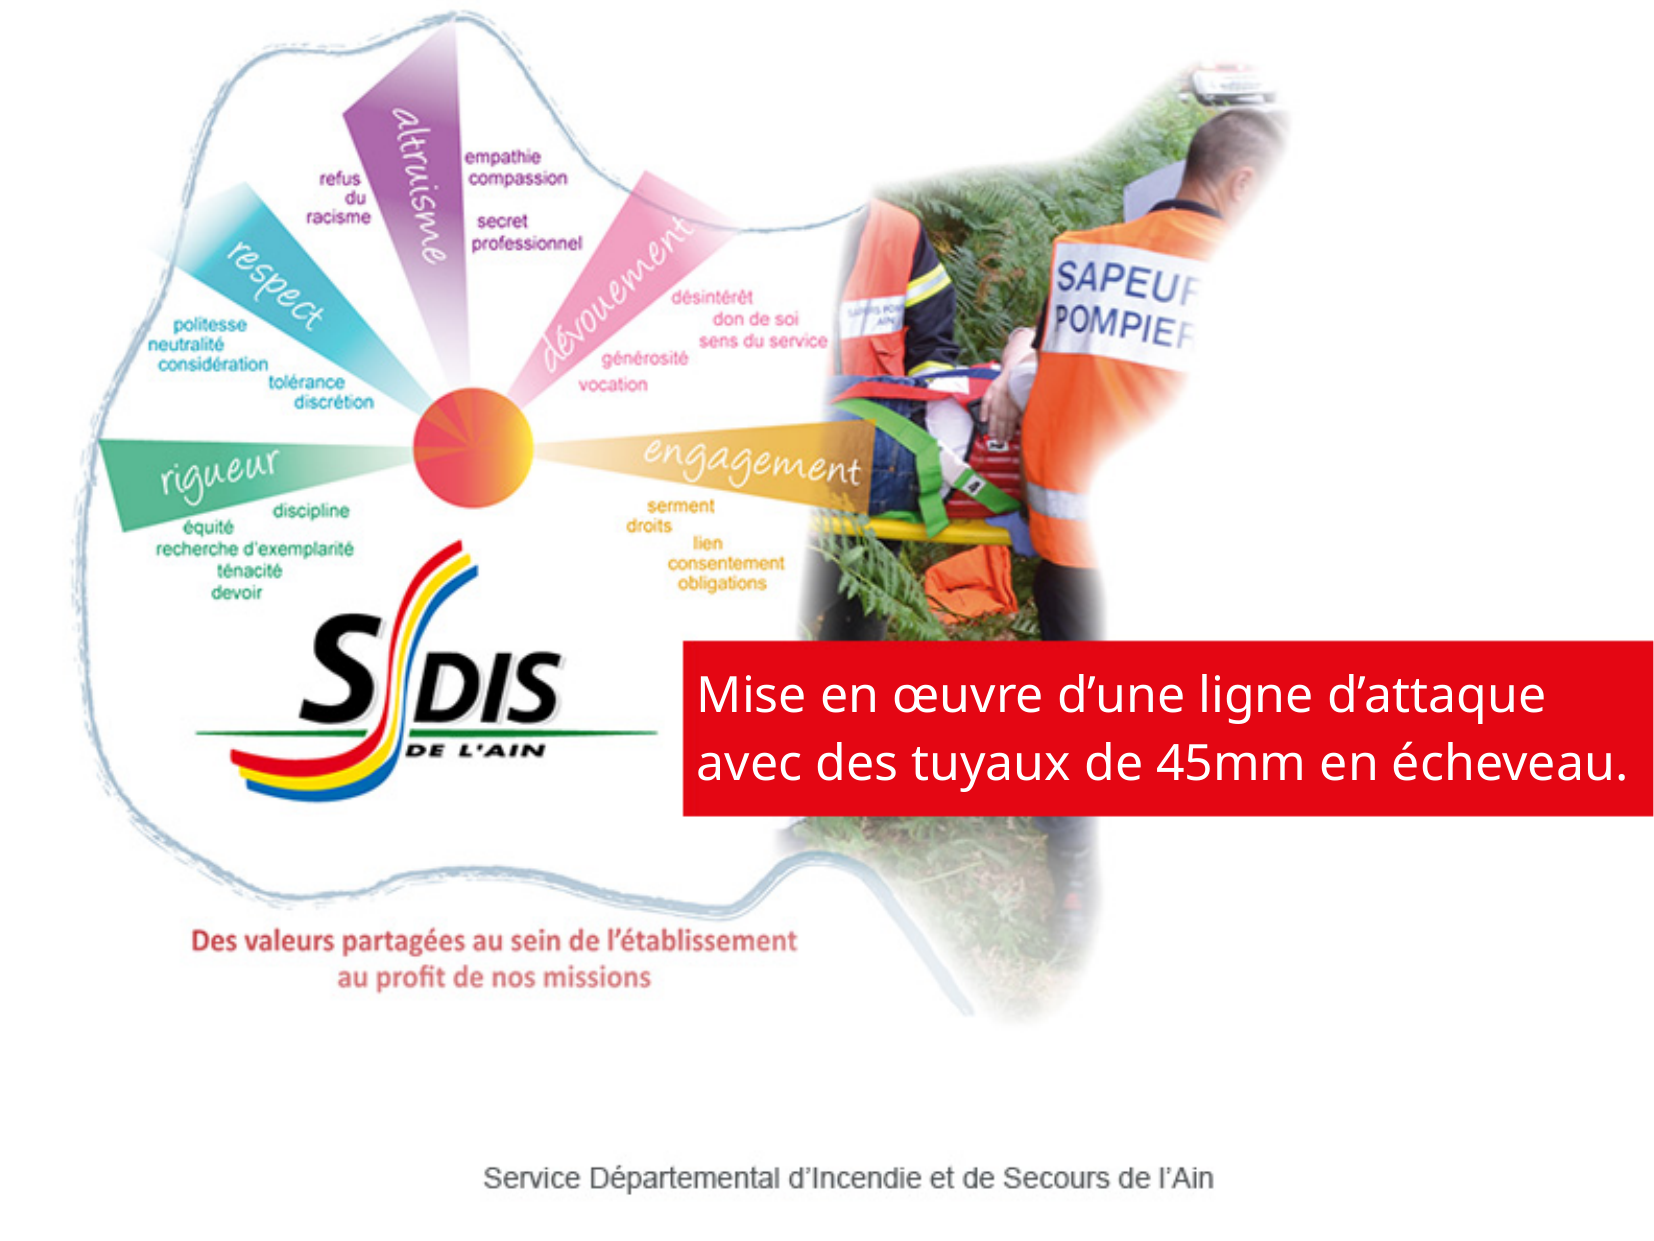

# Mise en œuvre d’une ligne d’attaque avec des tuyaux de 45mm en écheveau.